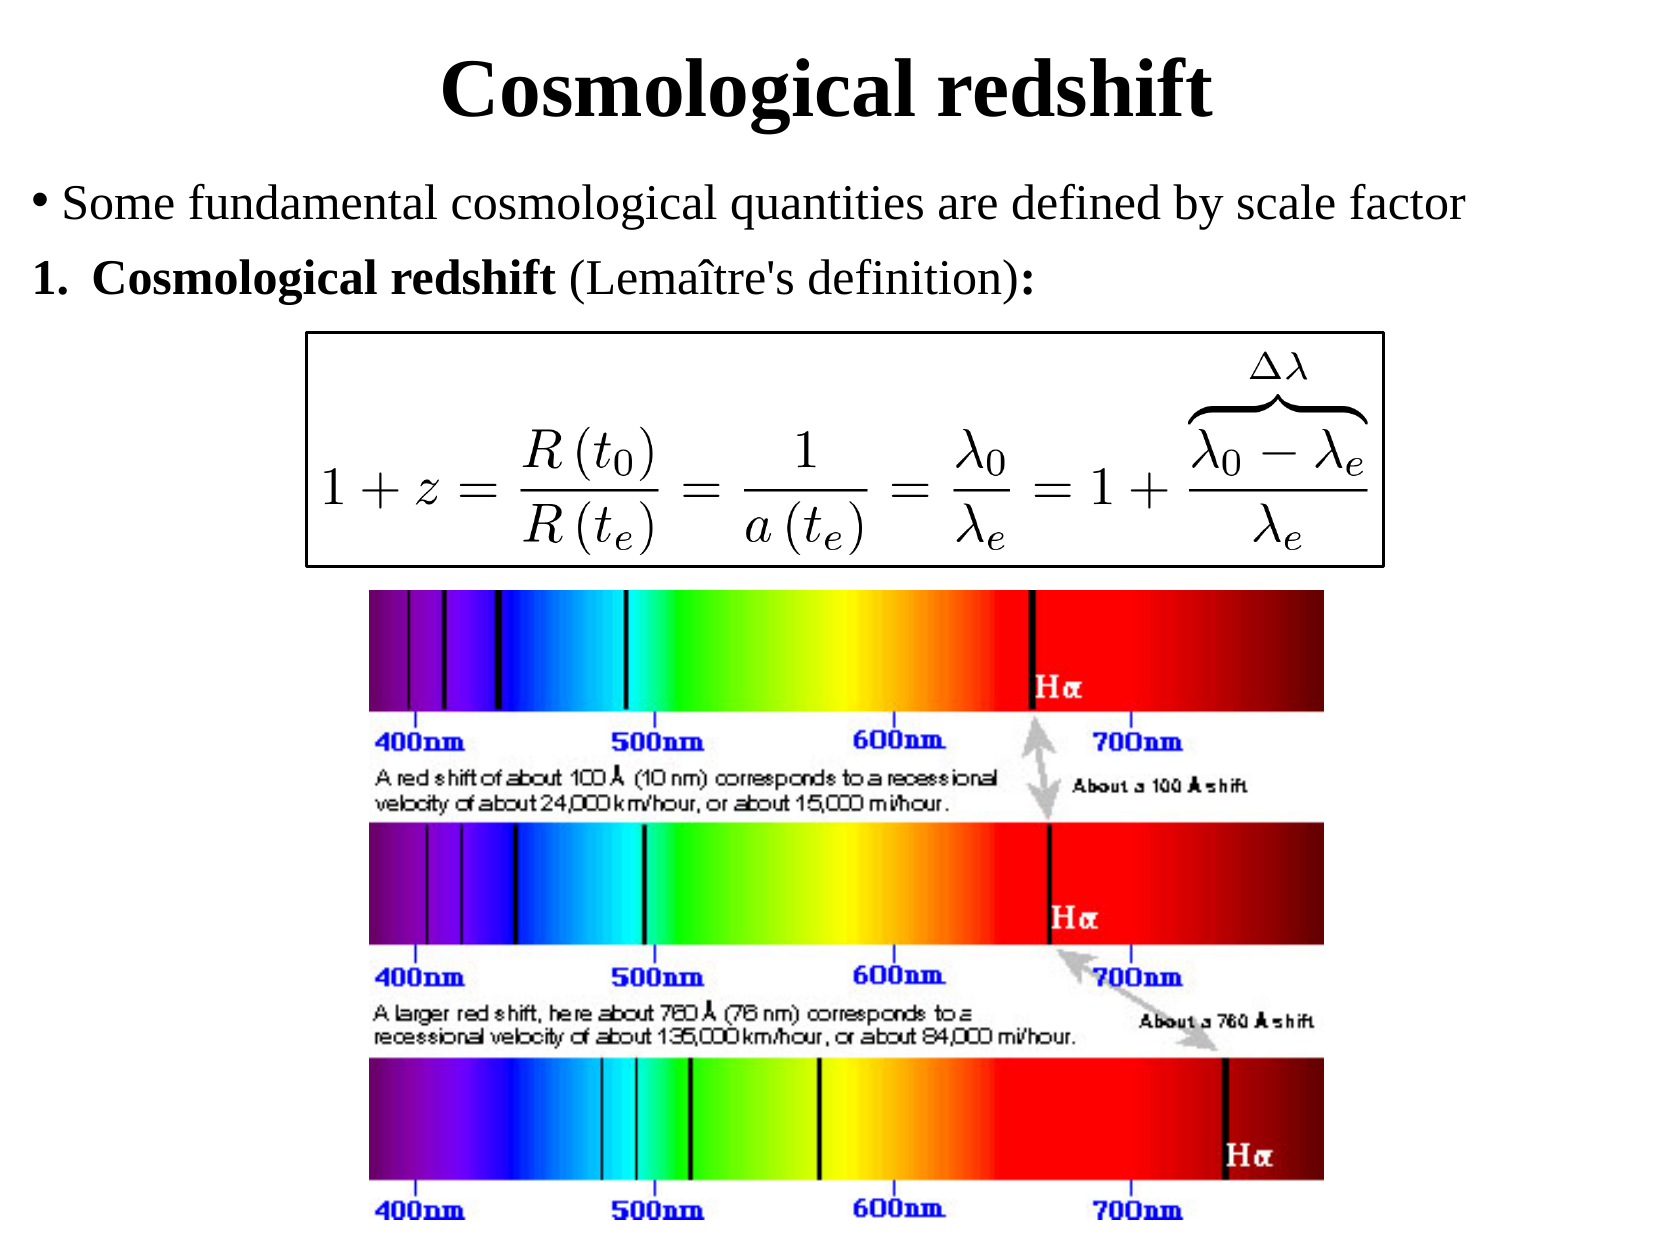

# Cosmological redshift
Some fundamental cosmological quantities are defined by scale factor
Cosmological redshift (Lemaître's definition):